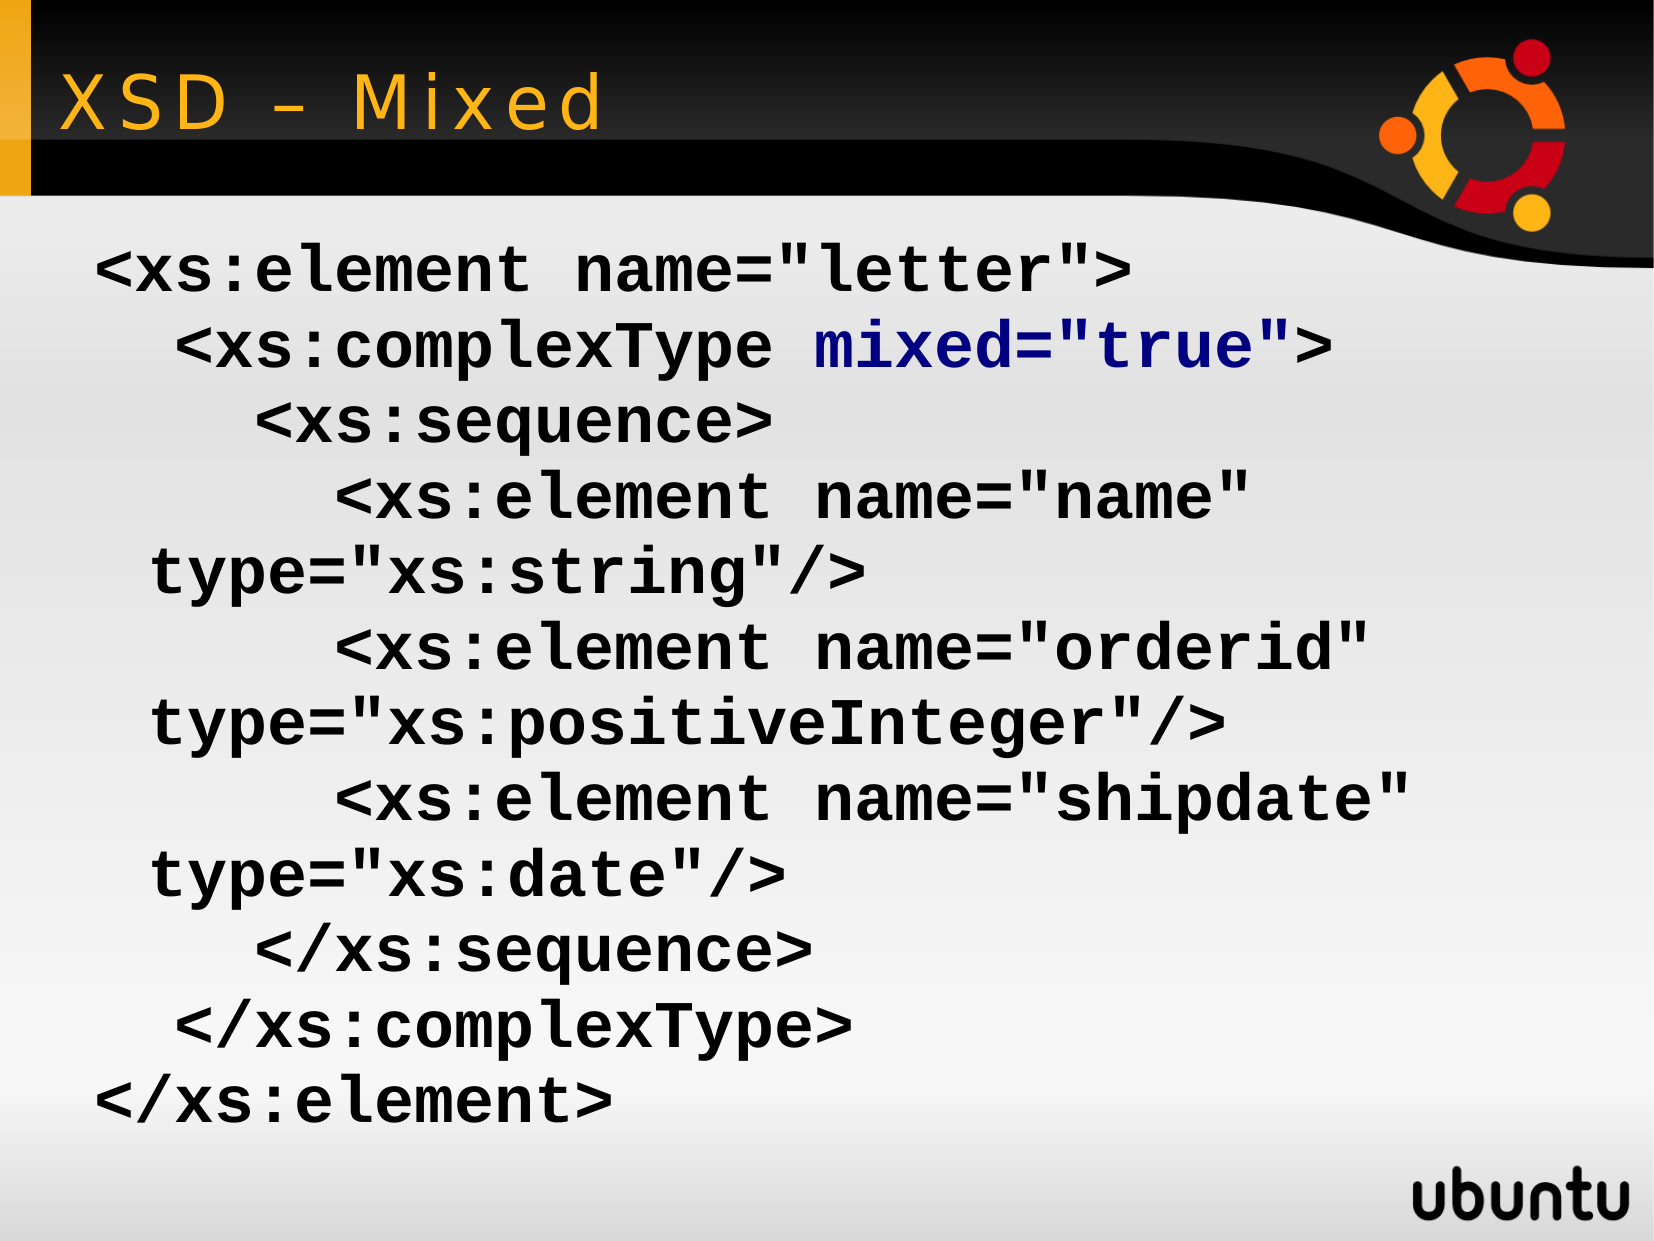

# XSD – Mixed
<xs:element name="letter">
 <xs:complexType mixed="true">
 <xs:sequence>
 <xs:element name="name" type="xs:string"/>
 <xs:element name="orderid" type="xs:positiveInteger"/>
 <xs:element name="shipdate" type="xs:date"/>
 </xs:sequence>
 </xs:complexType>
</xs:element>